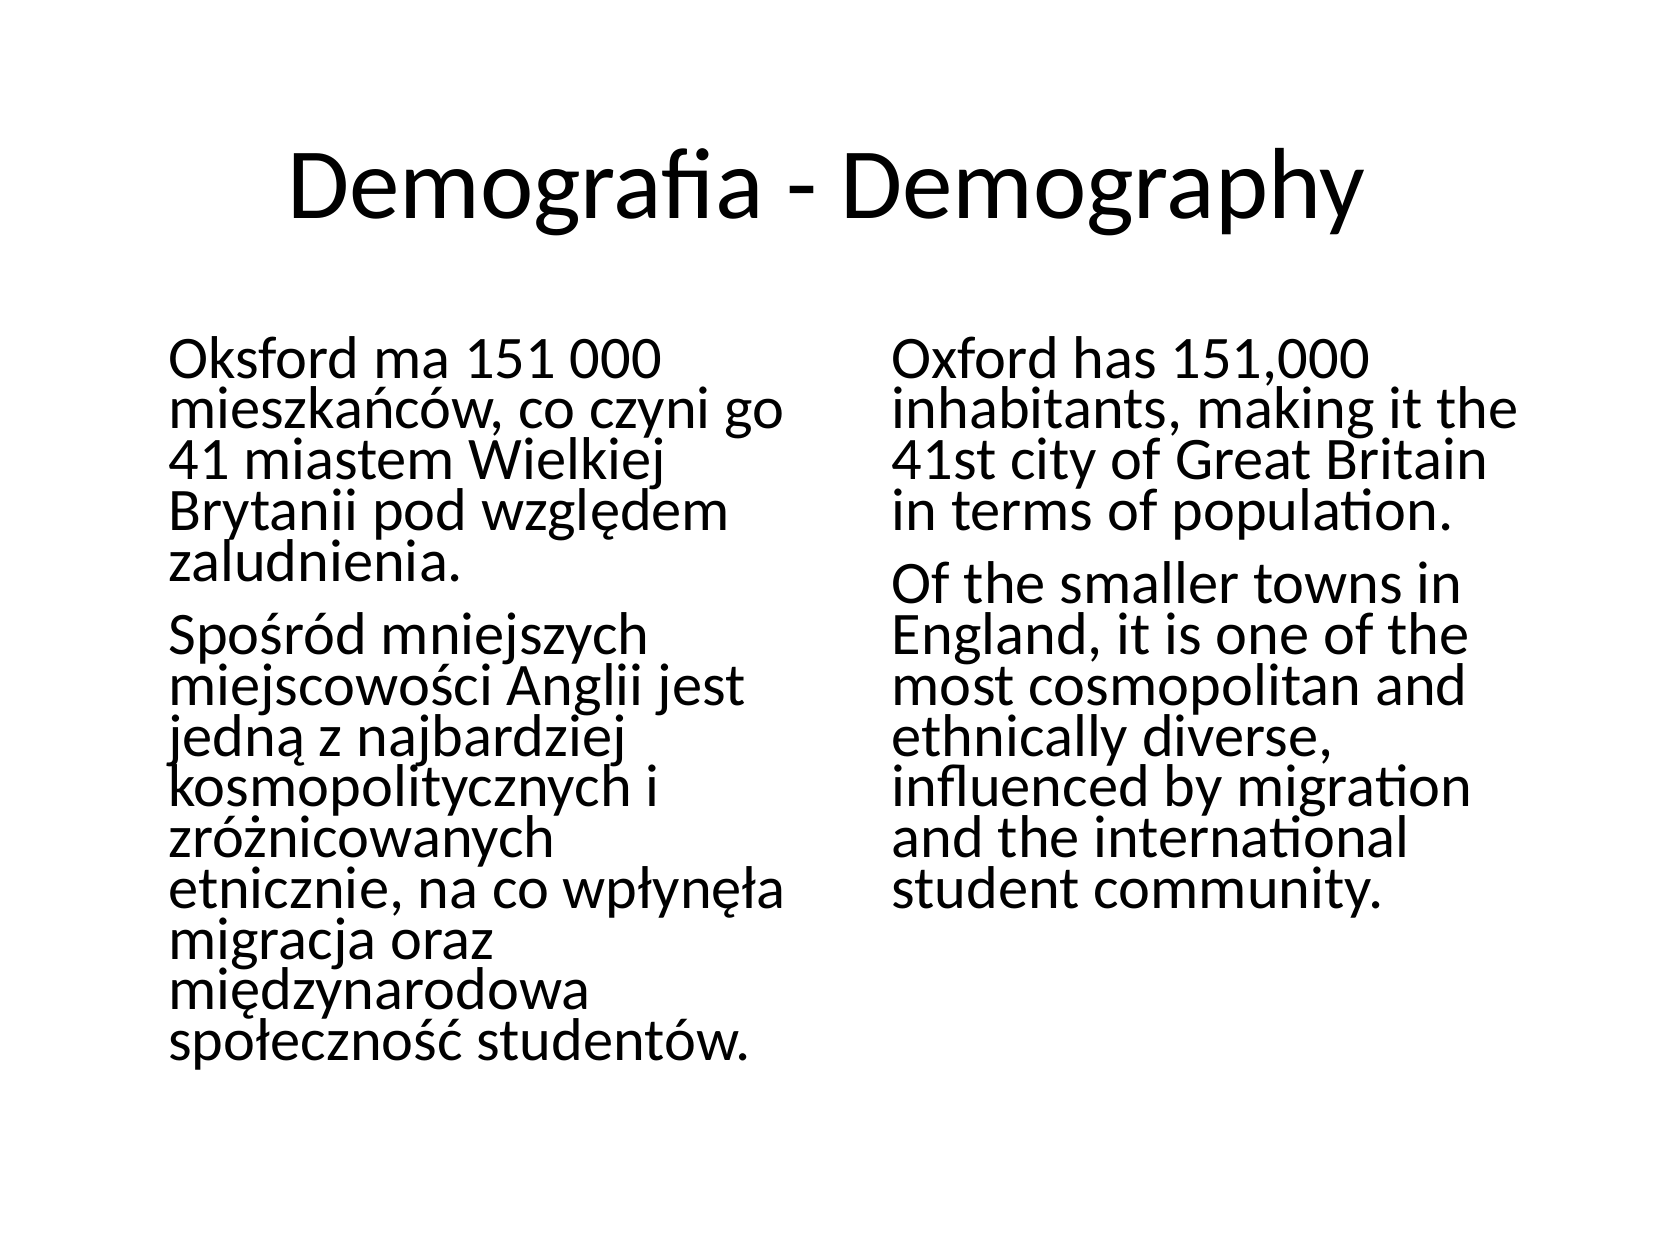

# Demografia - Demography
Oksford ma 151 000 mieszkańców, co czyni go 41 miastem Wielkiej Brytanii pod względem zaludnienia.
Spośród mniejszych miejscowości Anglii jest jedną z najbardziej kosmopolitycznych i zróżnicowanych etnicznie, na co wpłynęła migracja oraz międzynarodowa społeczność studentów.
Oxford has 151,000 inhabitants, making it the 41st city of Great Britain in terms of population.
Of the smaller towns in England, it is one of the most cosmopolitan and ethnically diverse, influenced by migration and the international student community.